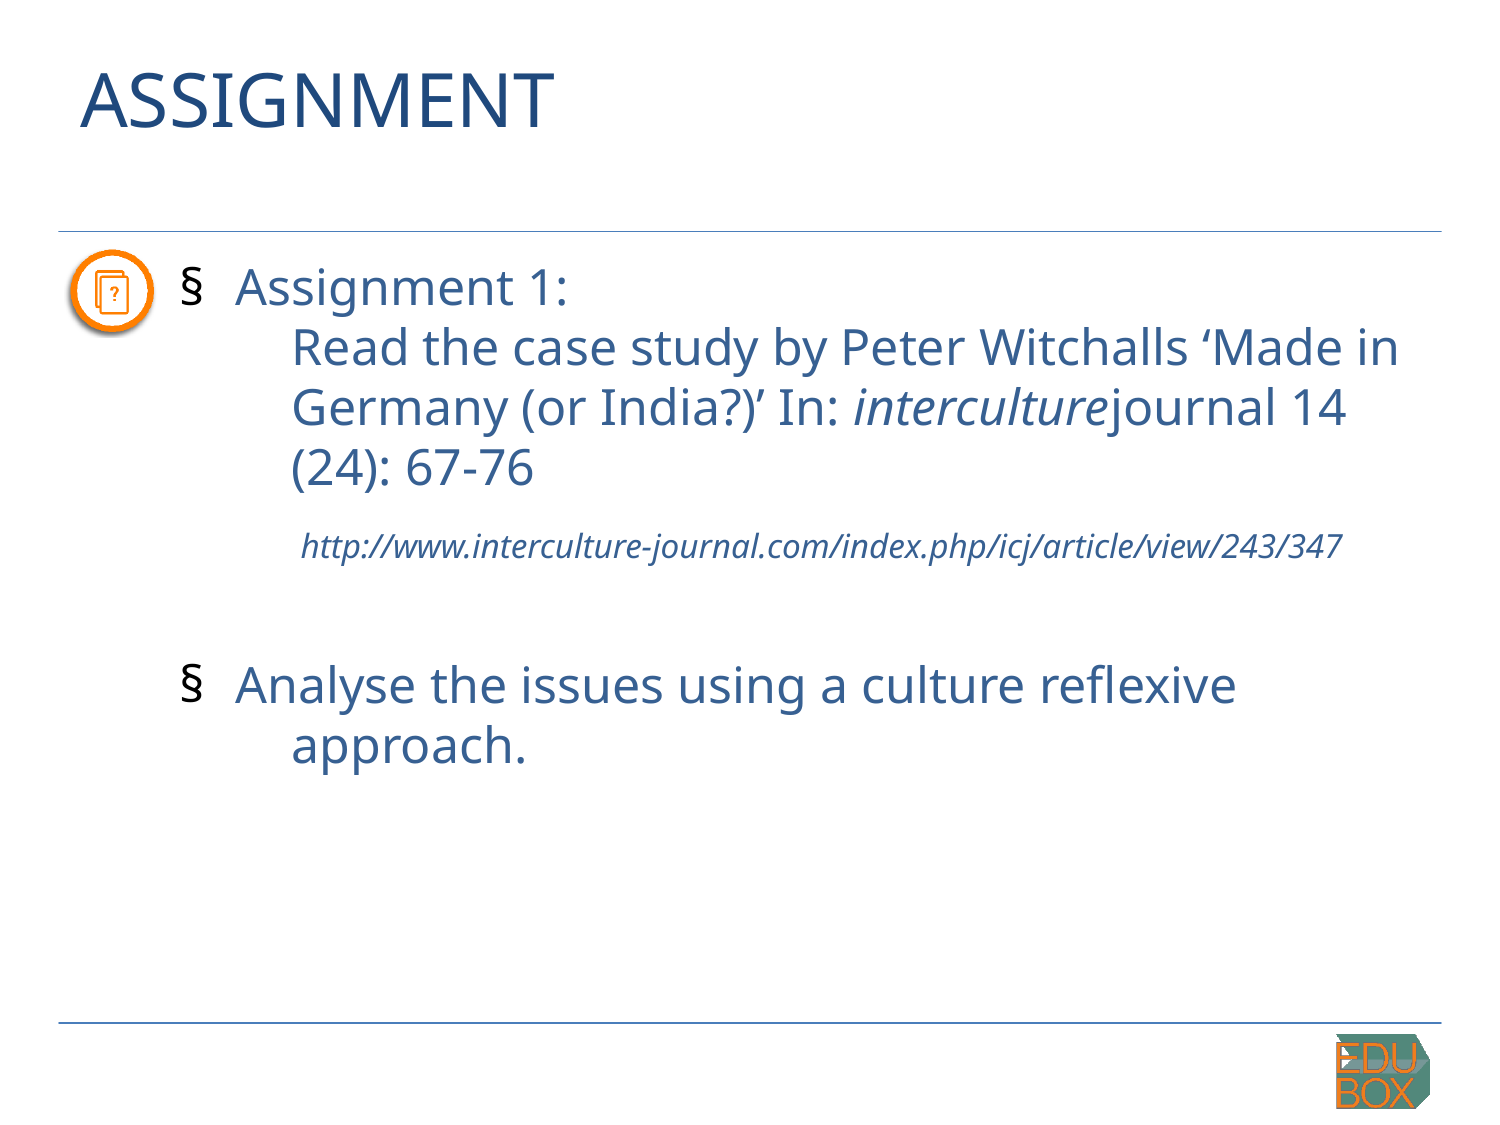

ASSIGNMENT
# Assignment 1: Read the case study by Peter Witchalls ‘Made in Germany (or India?)’ In: interculturejournal 14 (24): 67-76
 http://www.interculture-journal.com/index.php/icj/article/view/243/347
Analyse the issues using a culture reflexive approach.